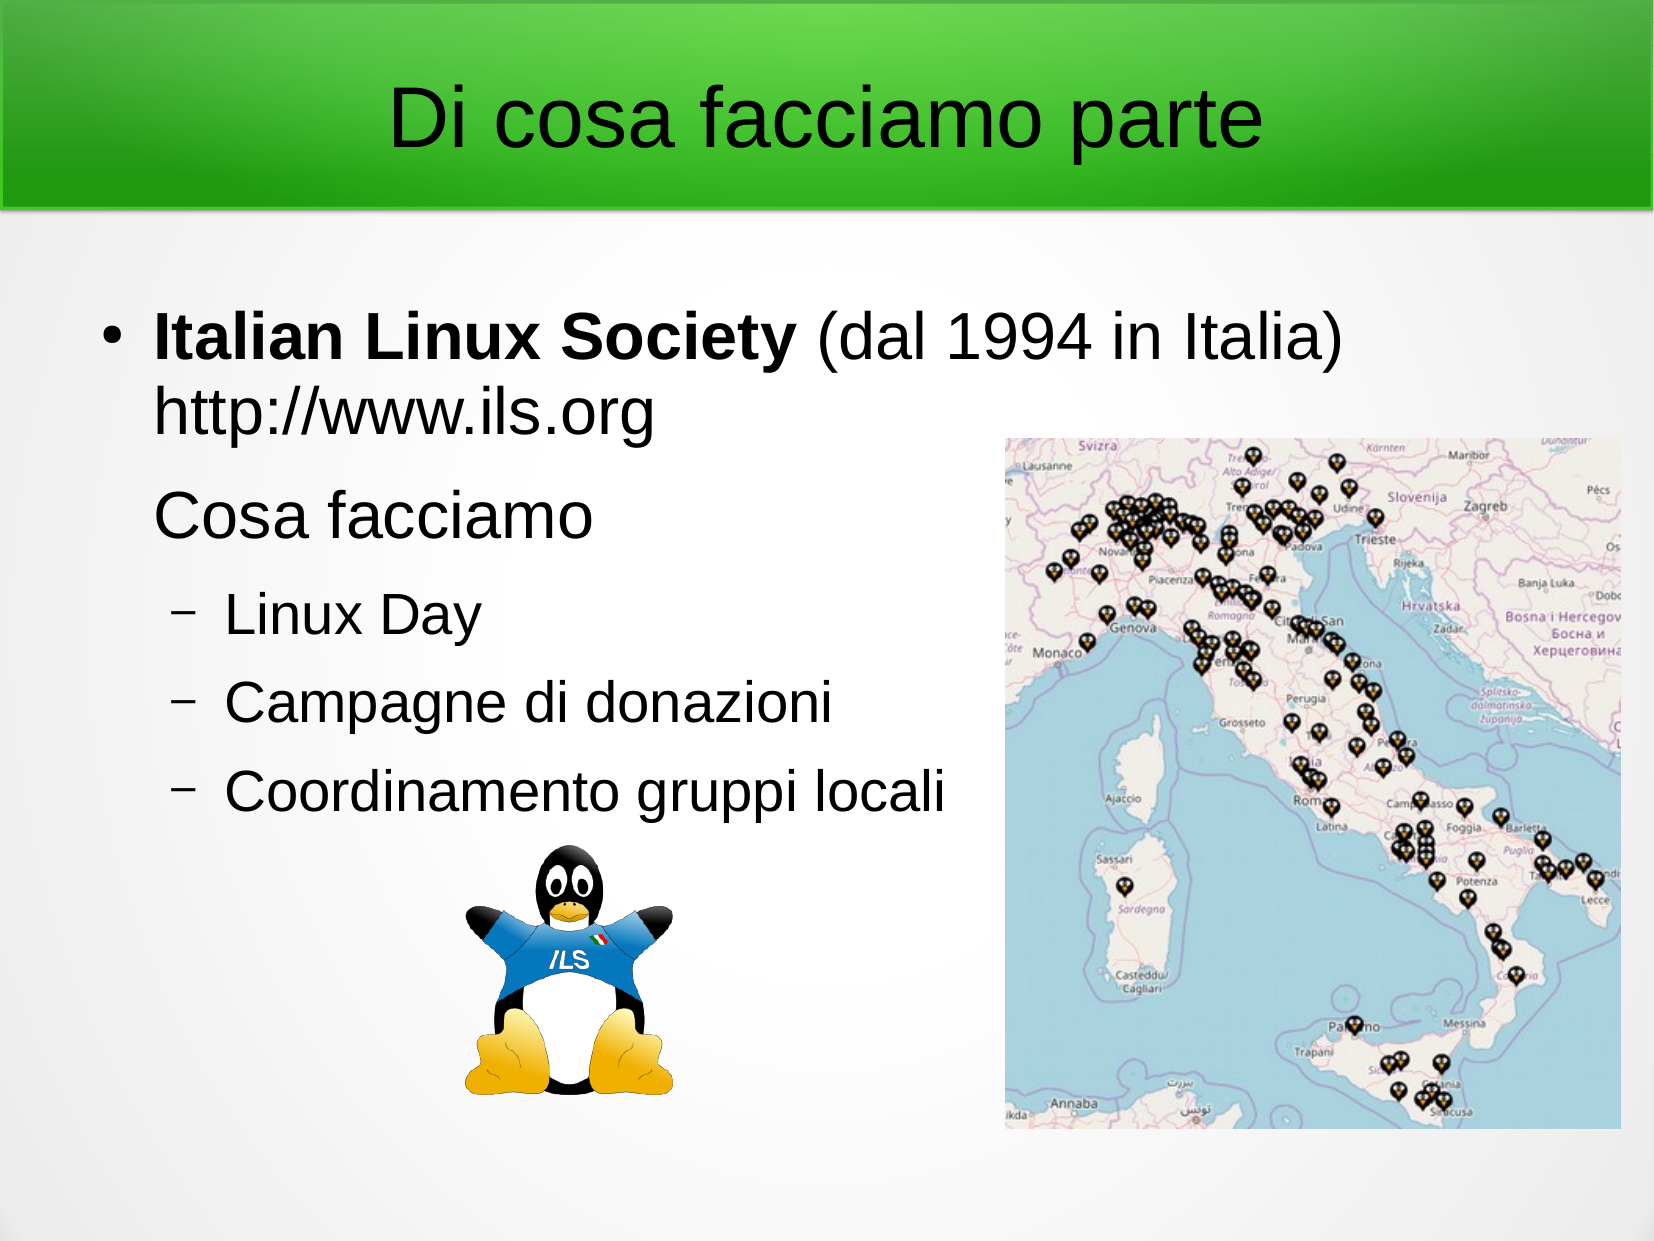

# Di cosa facciamo parte
Italian Linux Society (dal 1994 in Italia)
http://www.ils.org
Cosa facciamo
Linux Day
Campagne di donazioni
Coordinamento gruppi locali